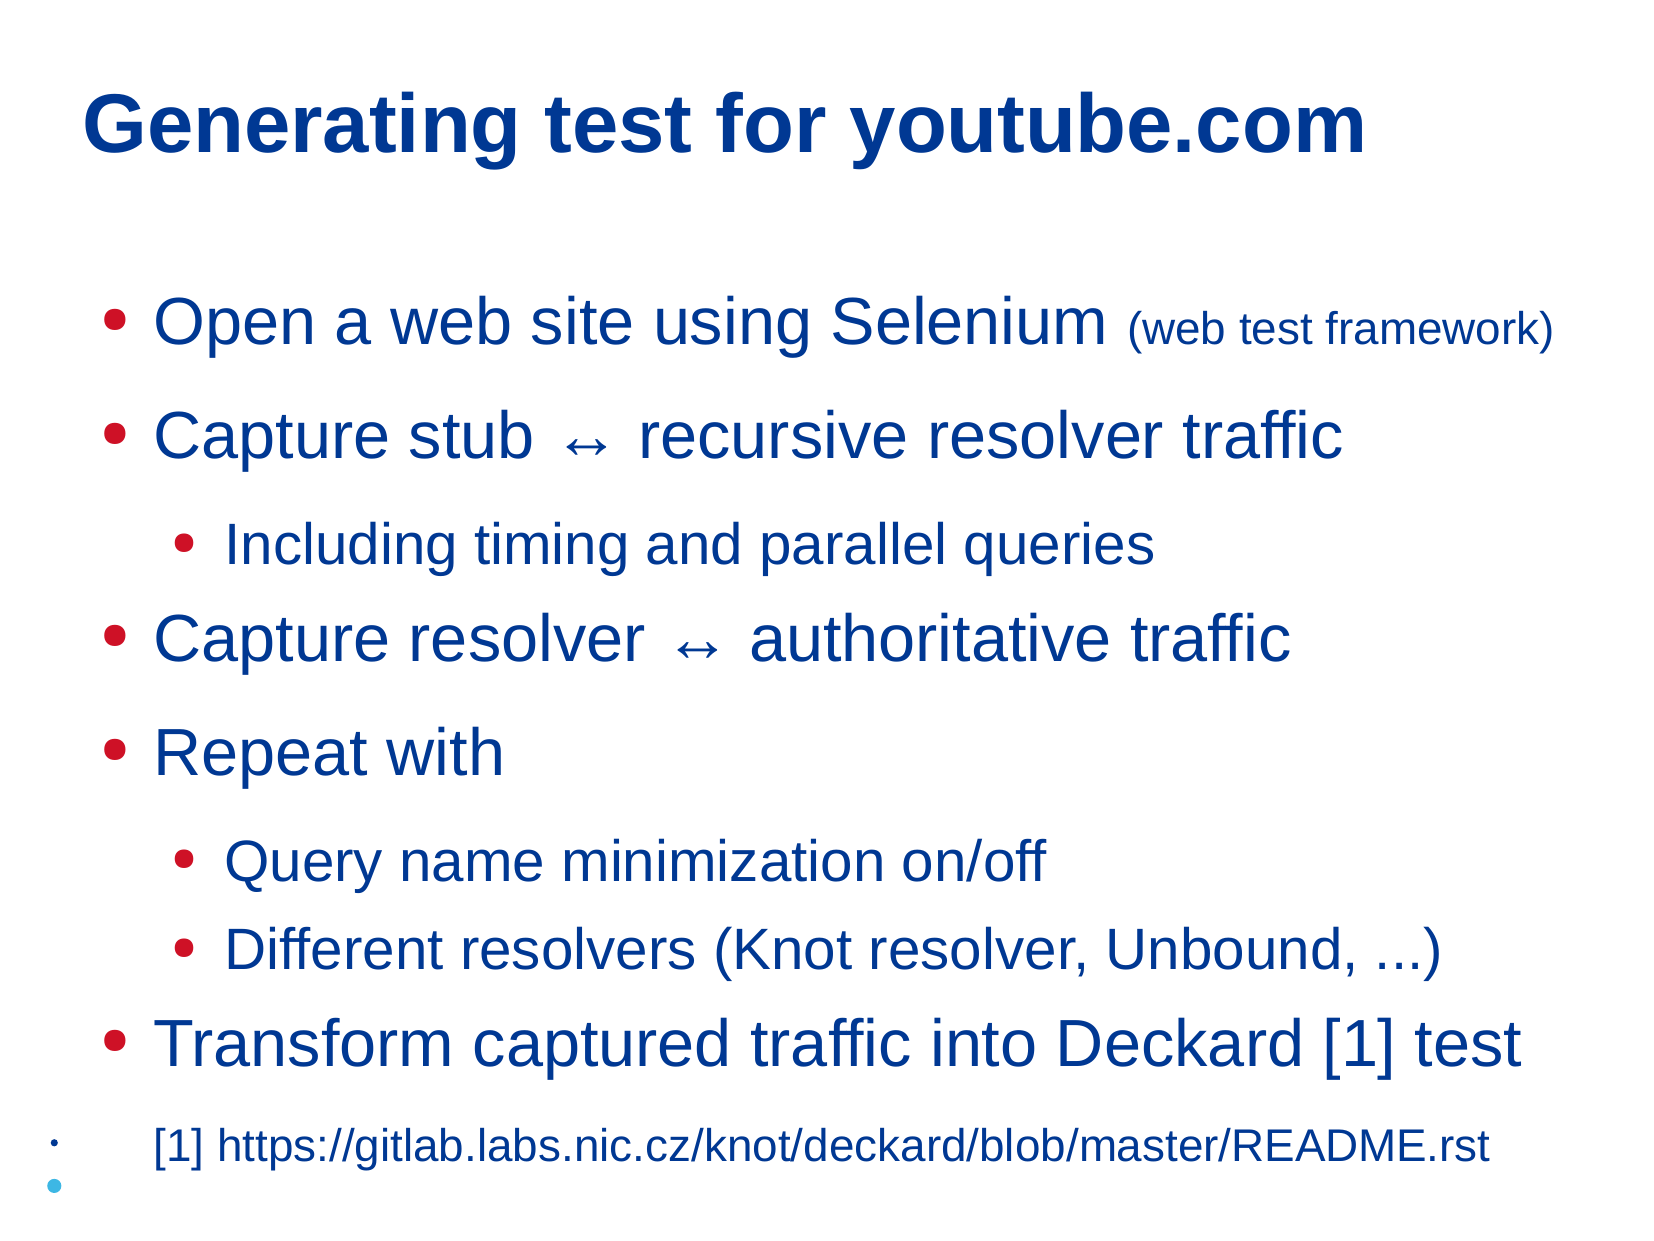

# Generating test for youtube.com
Open a web site using Selenium (web test framework)
Capture stub ↔ recursive resolver traffic
Including timing and parallel queries
Capture resolver ↔ authoritative traffic
Repeat with
Query name minimization on/off
Different resolvers (Knot resolver, Unbound, ...)
Transform captured traffic into Deckard [1] test
[1] https://gitlab.labs.nic.cz/knot/deckard/blob/master/README.rst